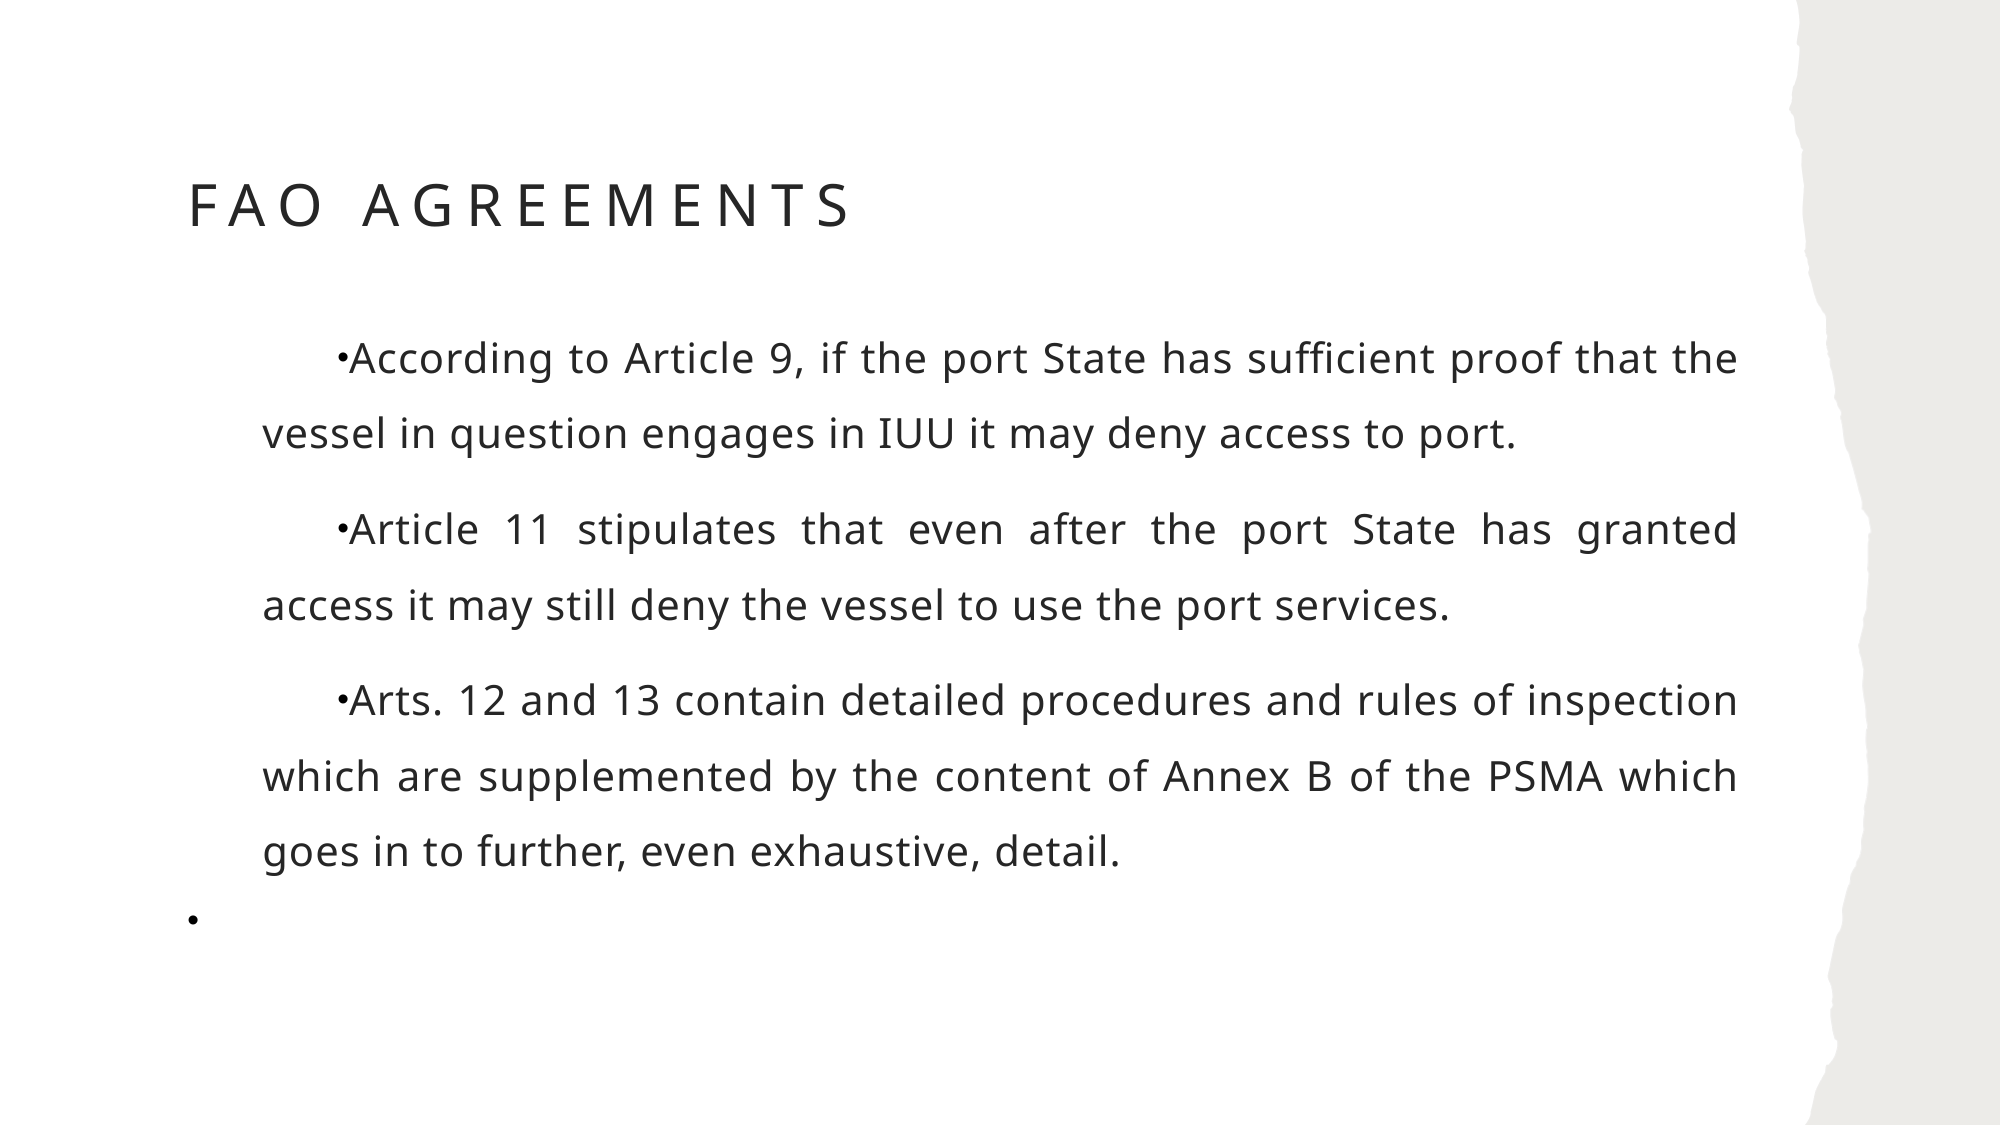

# Fao agreements
According to Article 9, if the port State has sufficient proof that the vessel in question engages in IUU it may deny access to port.
Article 11 stipulates that even after the port State has granted access it may still deny the vessel to use the port services.
Arts. 12 and 13 contain detailed procedures and rules of inspection which are supplemented by the content of Annex B of the PSMA which goes in to further, even exhaustive, detail.